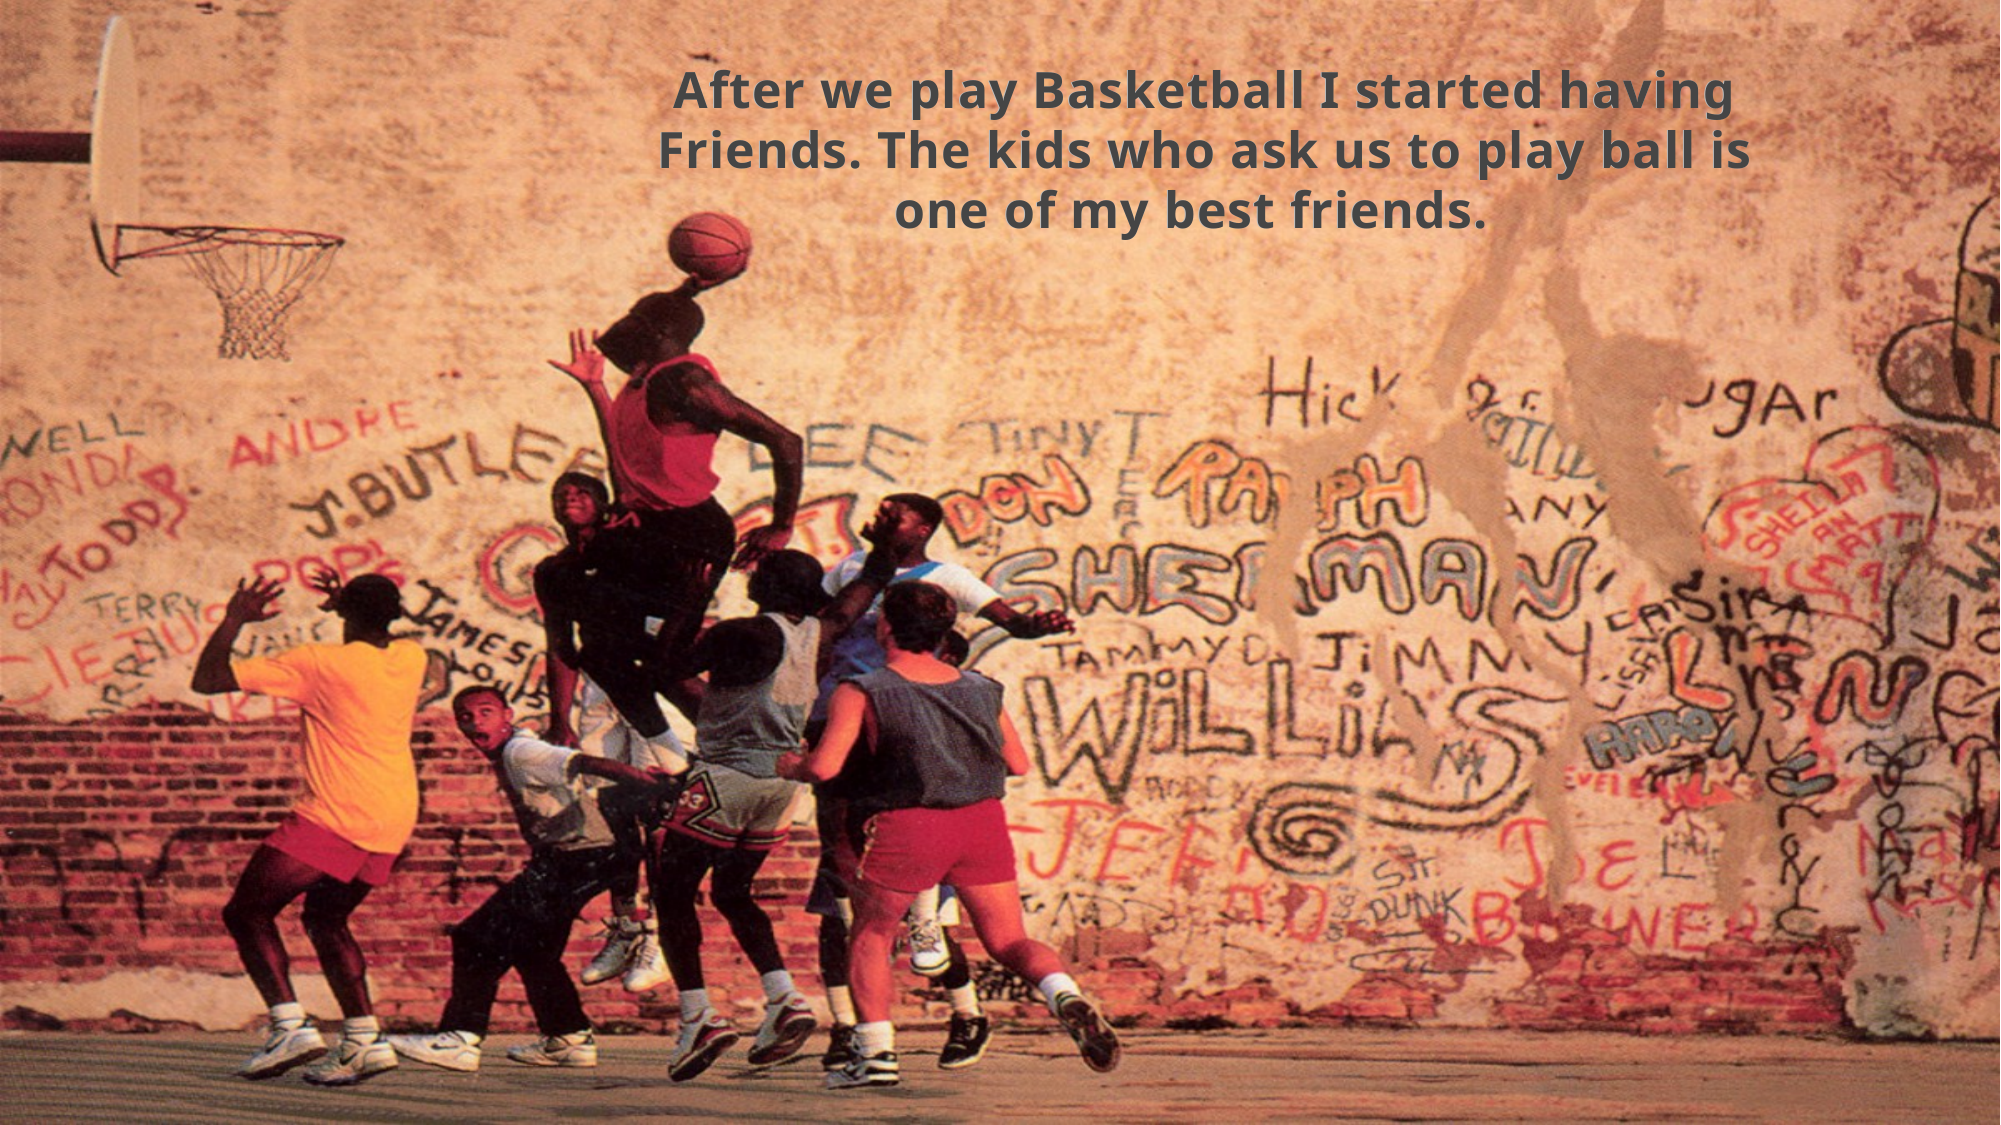

After we play Basketball I started having
Friends. The kids who ask us to play ball is
one of my best friends.